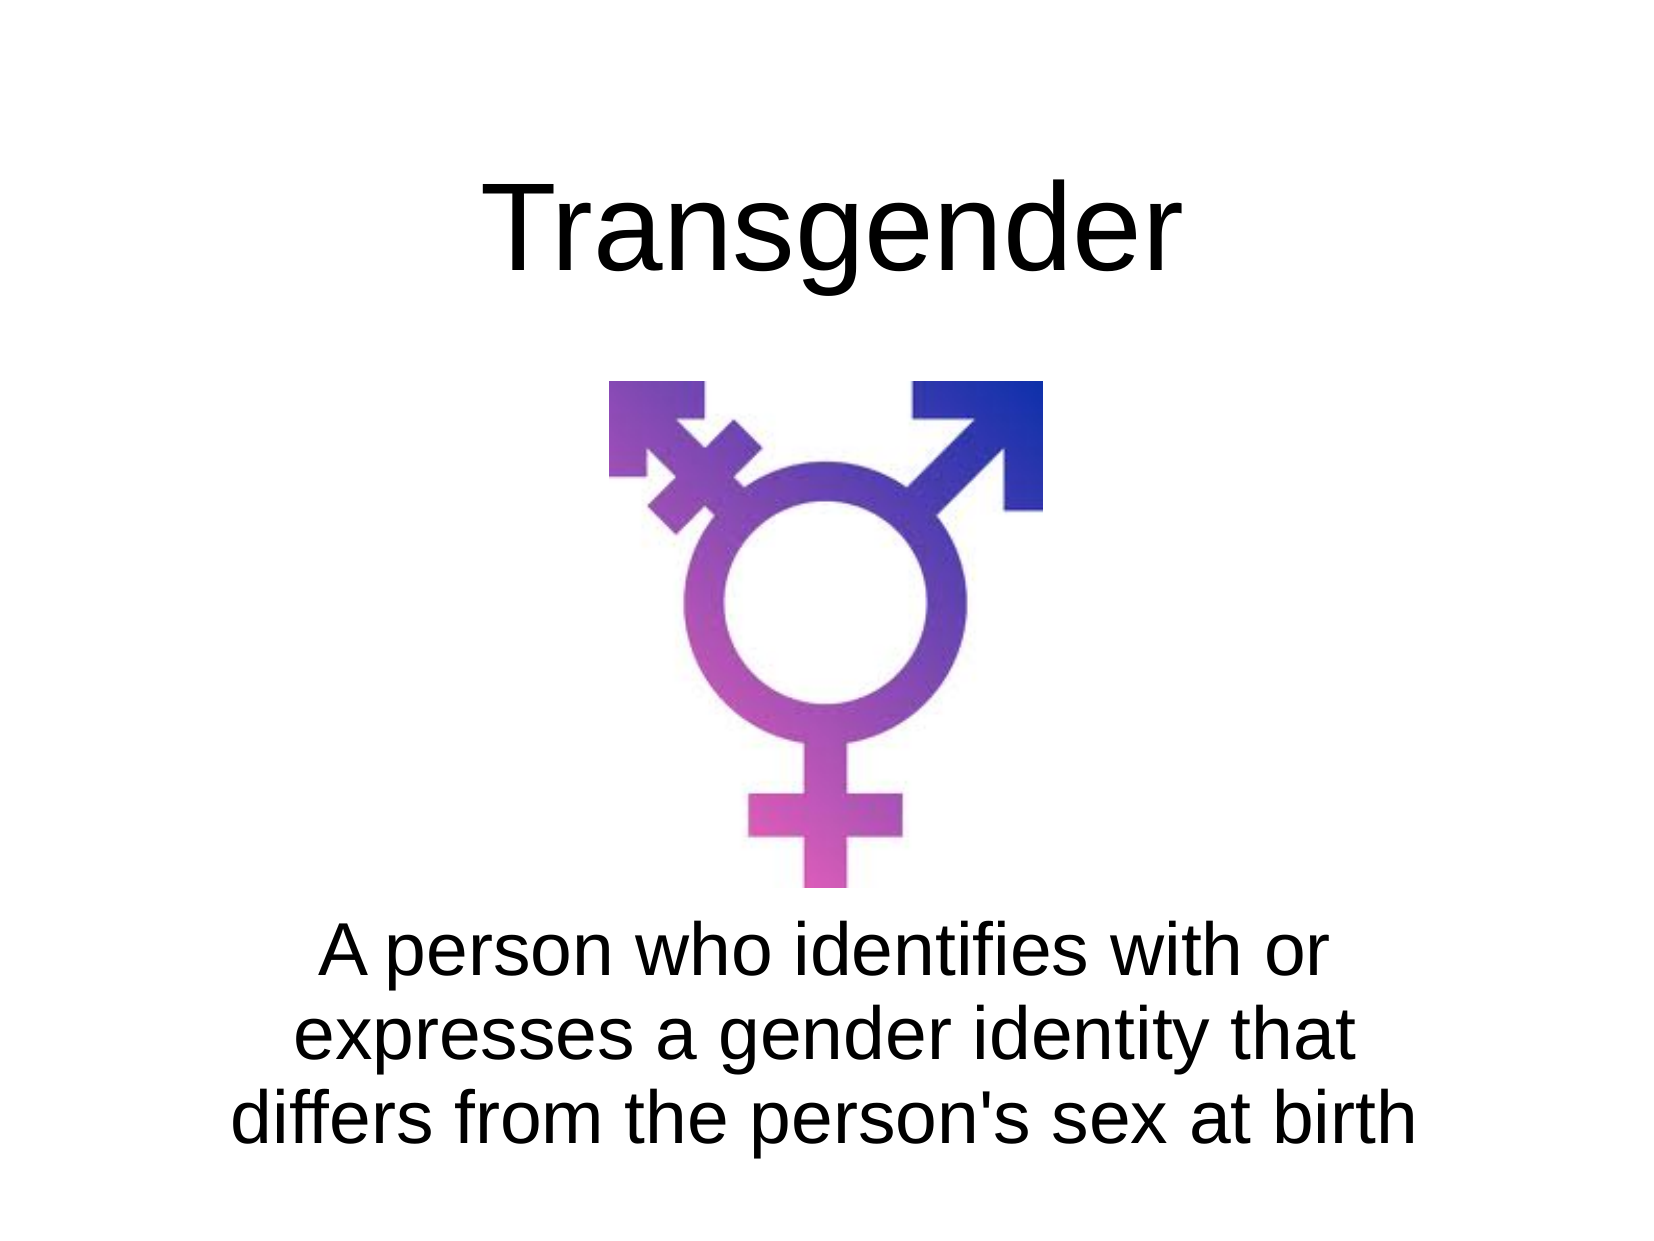

Transgender
A person who identifies with or expresses a gender identity that differs from the person's sex at birth